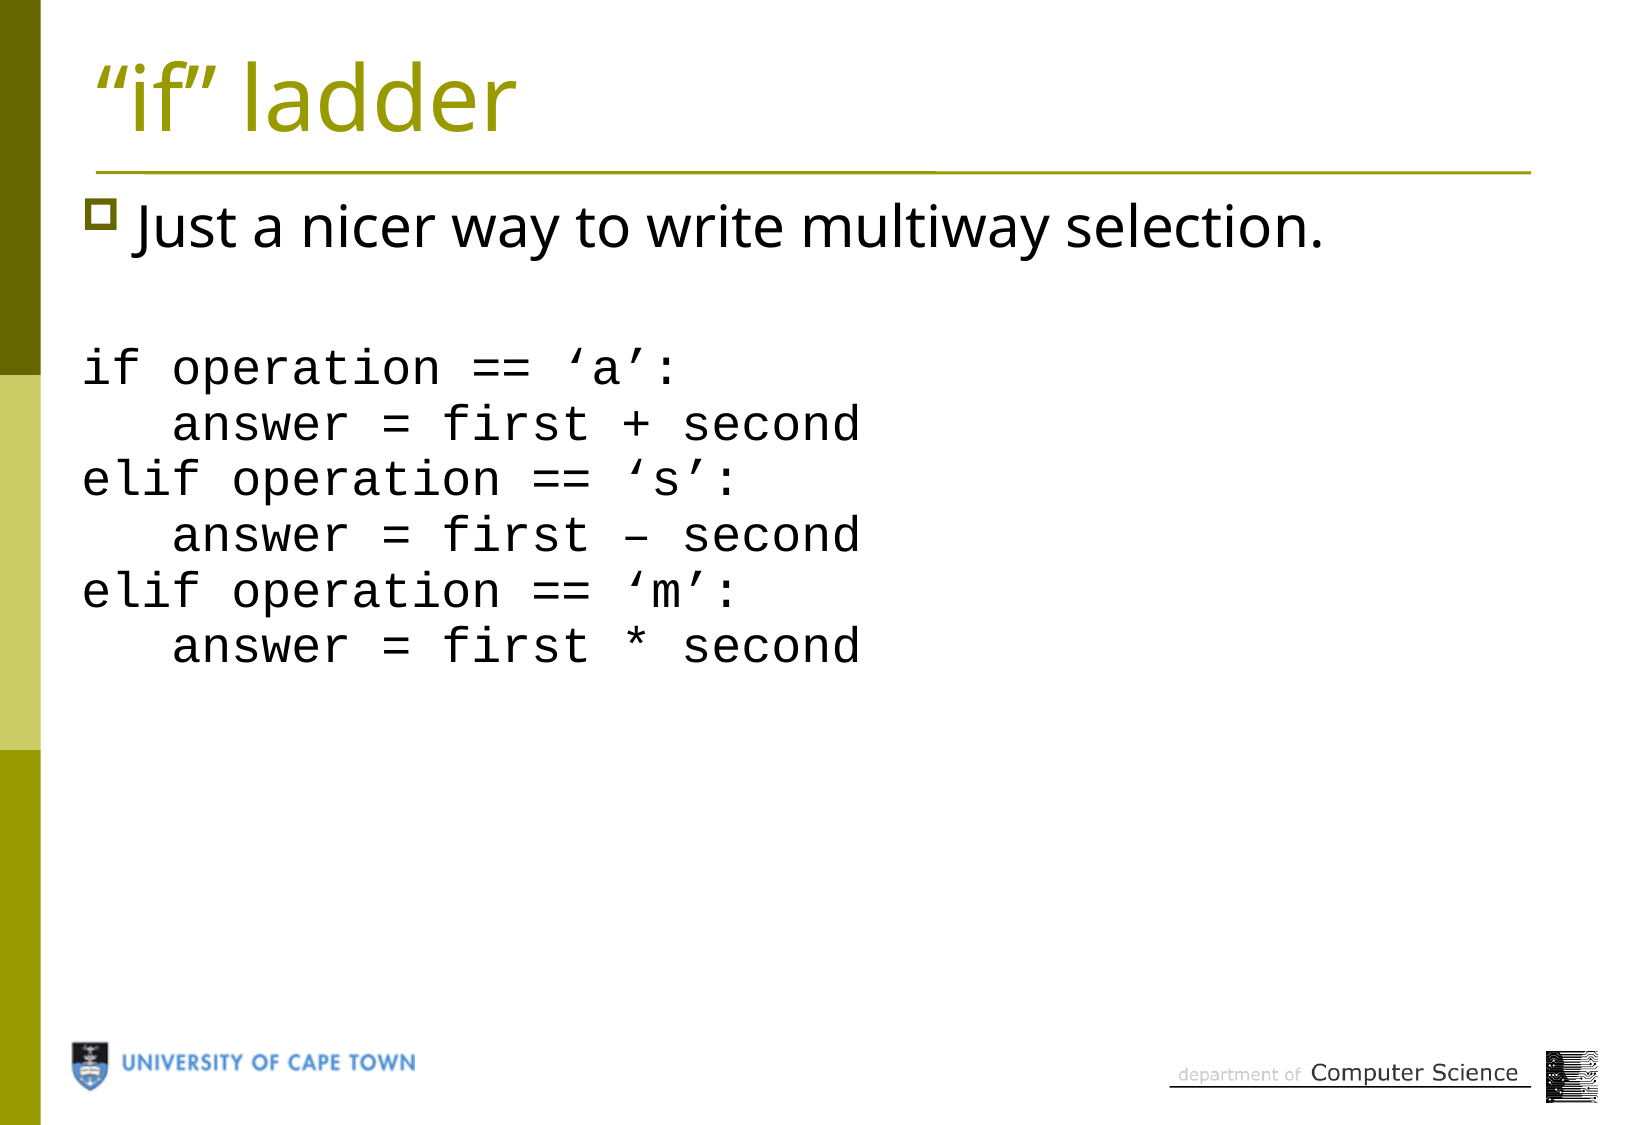

# “if” ladder
Just a nicer way to write multiway selection.
if operation == ‘a’:
 answer = first + second
elif operation == ‘s’:
 answer = first – second
elif operation == ‘m’:
 answer = first * second